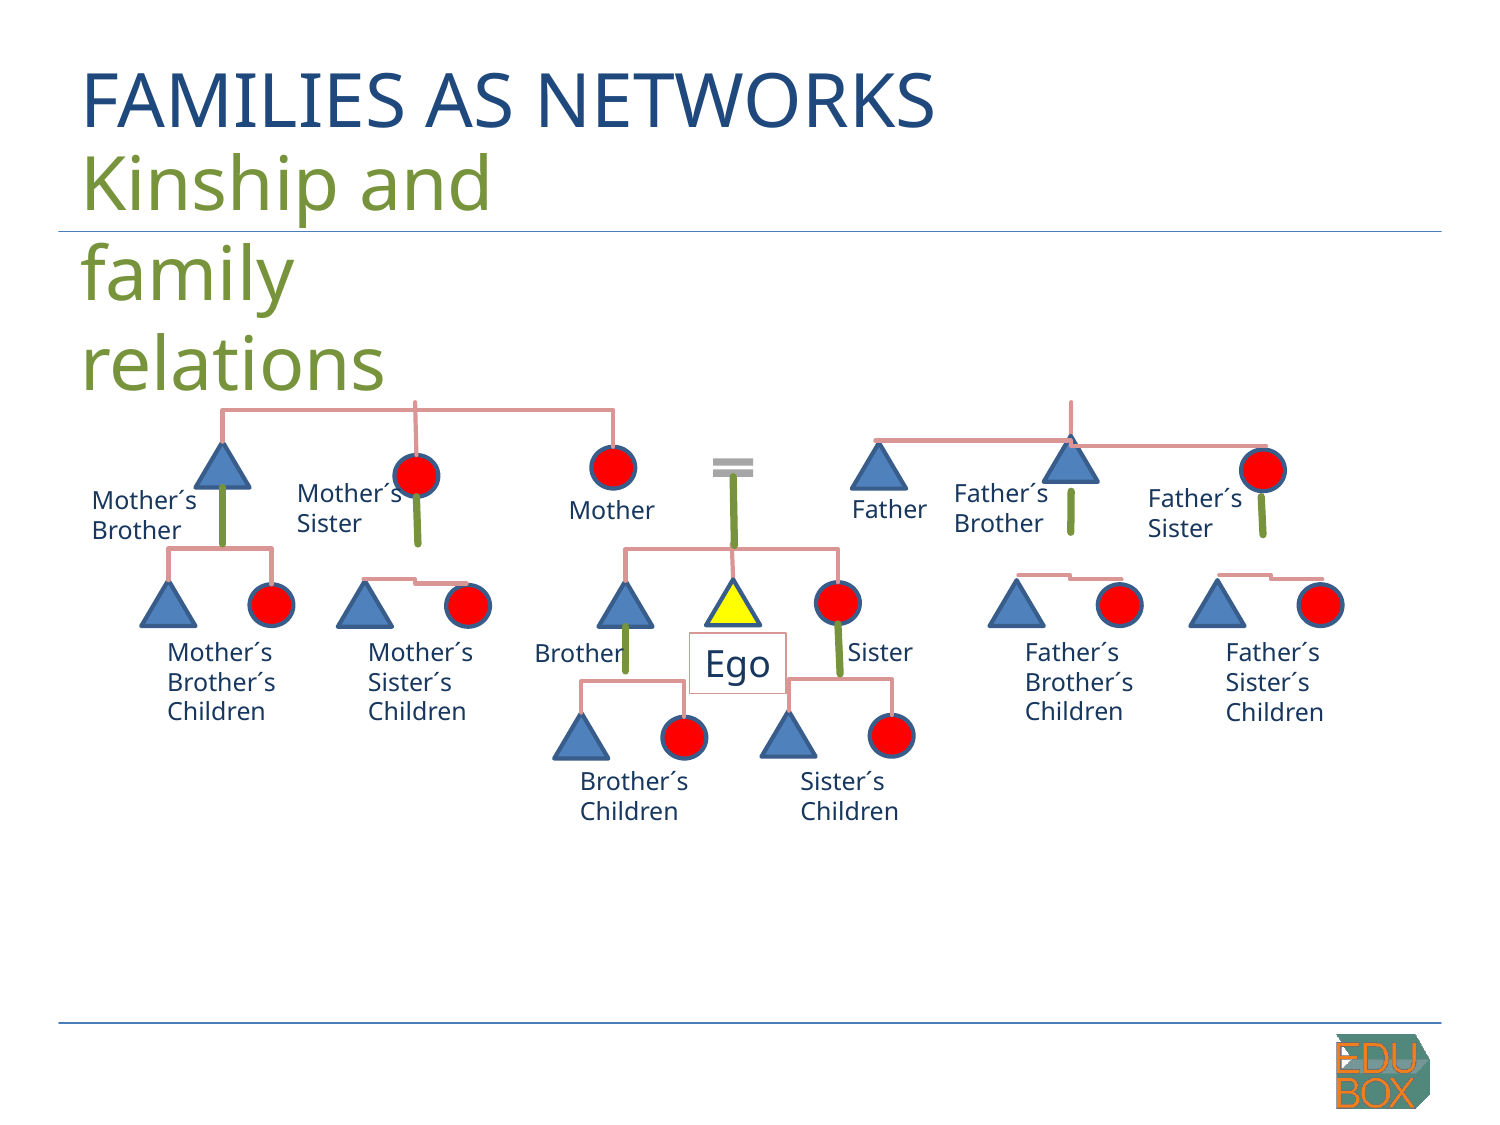

FAMILIES AS NETWORKS
# Kinship and family relations
Mother´s
Brother
Father
Brother
Ego
Mother´s
Sister
Father´s
Brother
Father´s
Sister
Mother
Mother´s
Brother´s
Children
Mother´s
Sister´s
Children
Sister
Father´s
Brother´s
Children
Father´s
Sister´s
Children
Brother´s
Children
Sister´s
Children